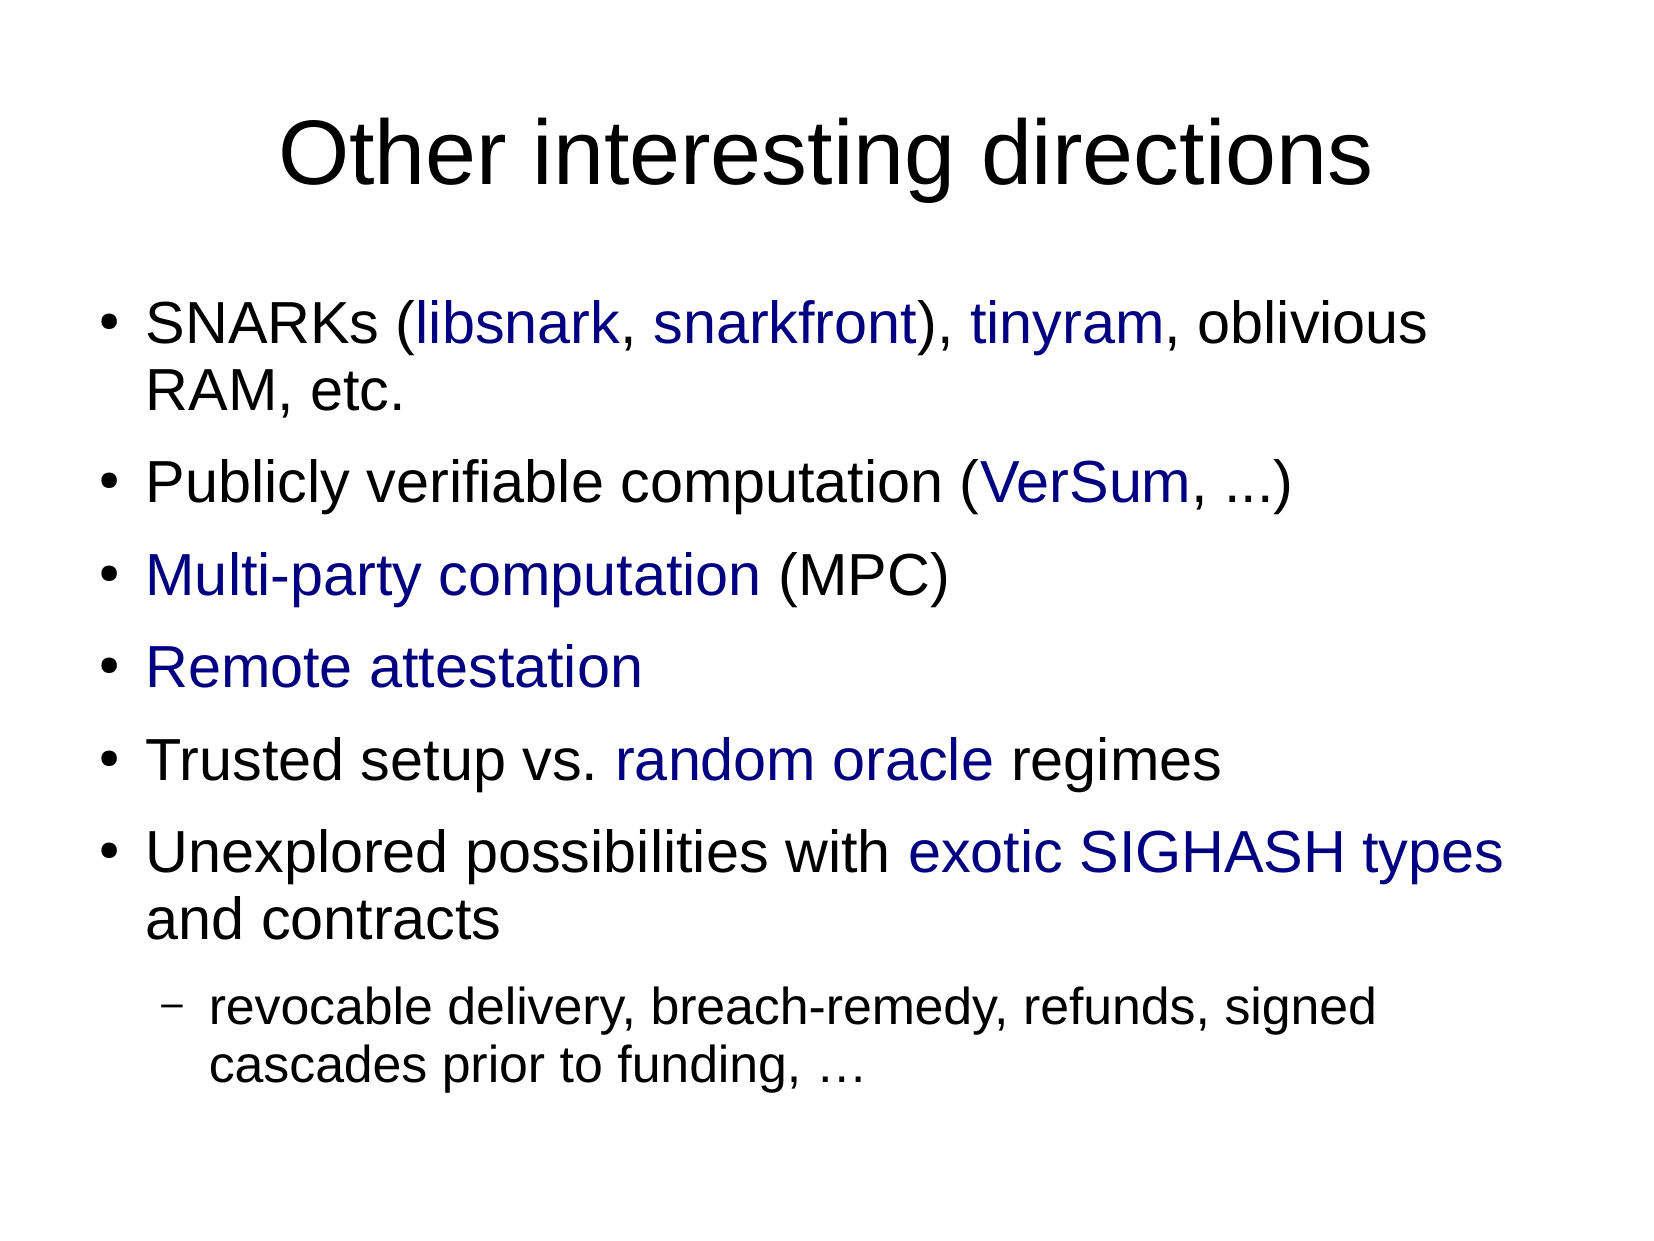

# Other interesting directions
SNARKs (libsnark, snarkfront), tinyram, oblivious RAM, etc.
Publicly verifiable computation (VerSum, ...)
Multi-party computation (MPC)
Remote attestation
Trusted setup vs. random oracle regimes
Unexplored possibilities with exotic SIGHASH types and contracts
revocable delivery, breach-remedy, refunds, signed cascades prior to funding, …